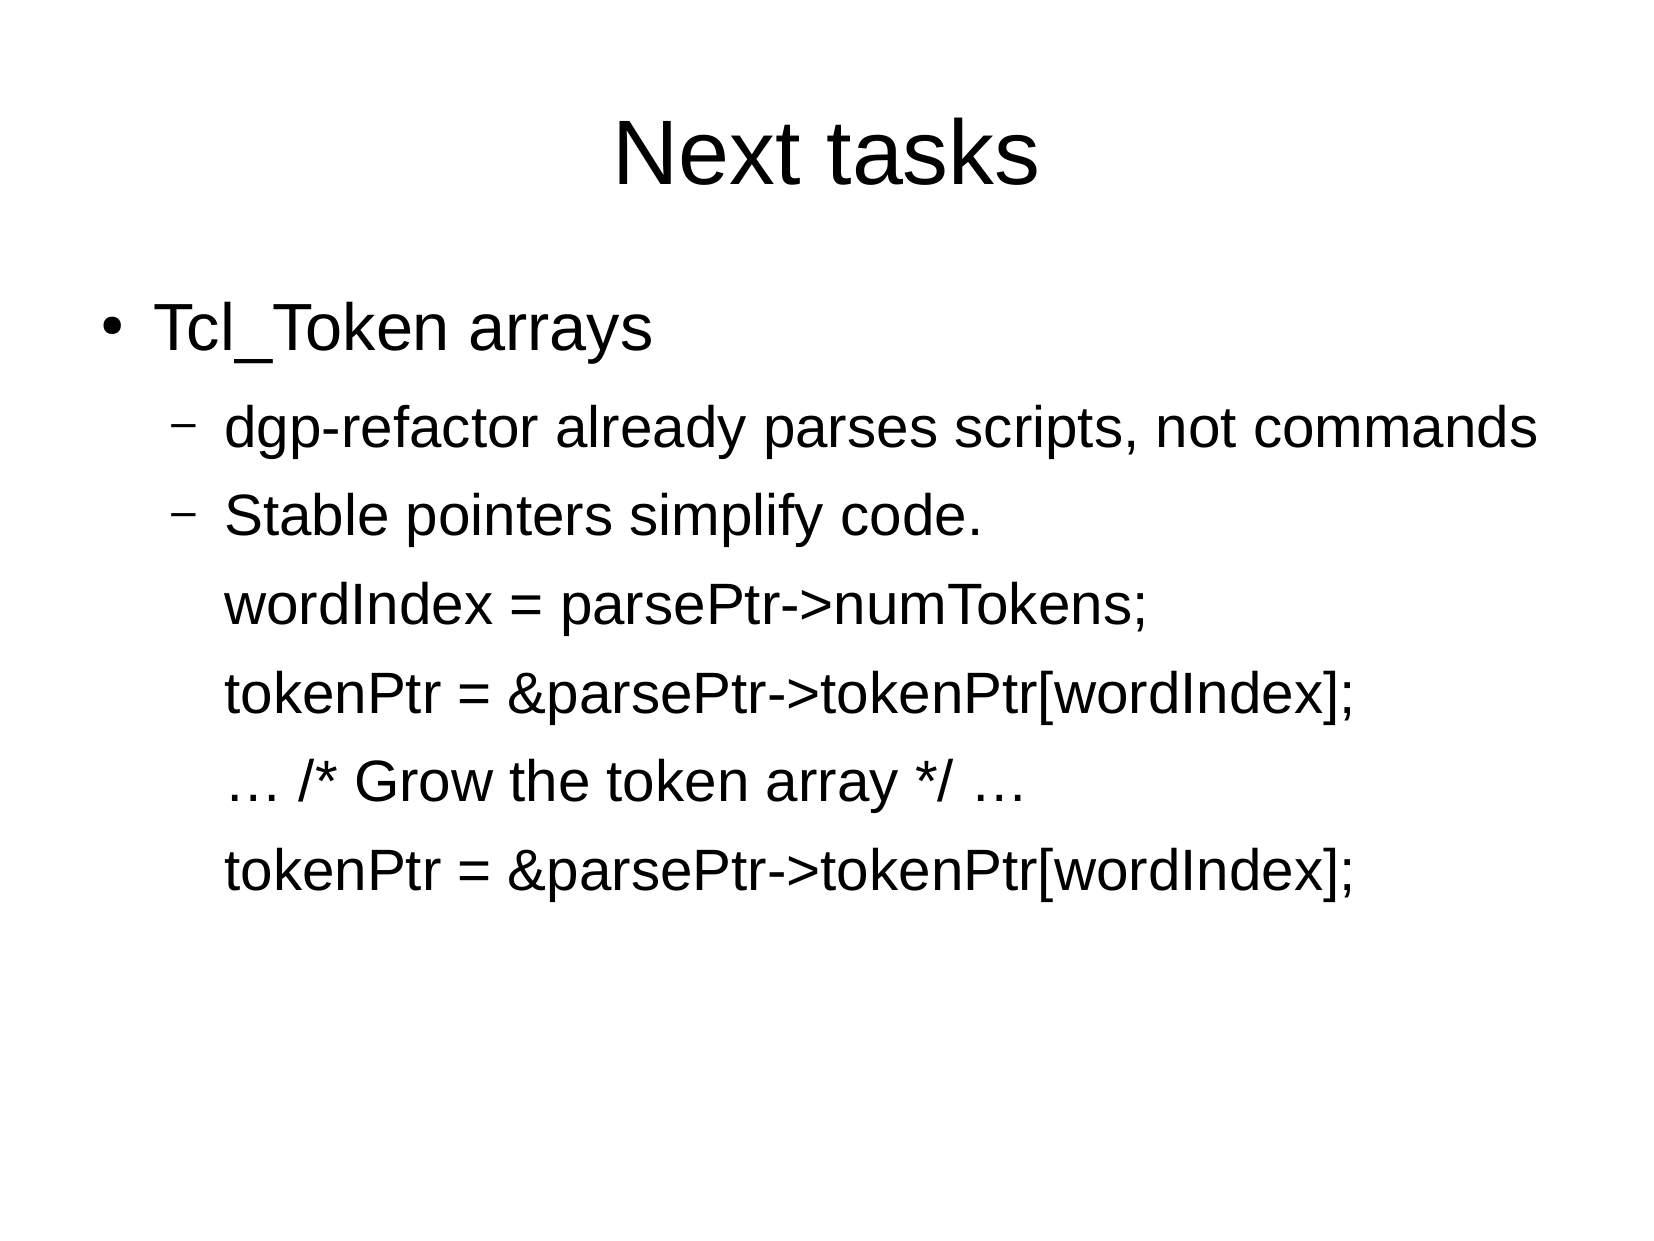

# Next tasks
Tcl_Token arrays
dgp-refactor already parses scripts, not commands
Stable pointers simplify code.
wordIndex = parsePtr->numTokens;
tokenPtr = &parsePtr->tokenPtr[wordIndex];
… /* Grow the token array */ …
tokenPtr = &parsePtr->tokenPtr[wordIndex];